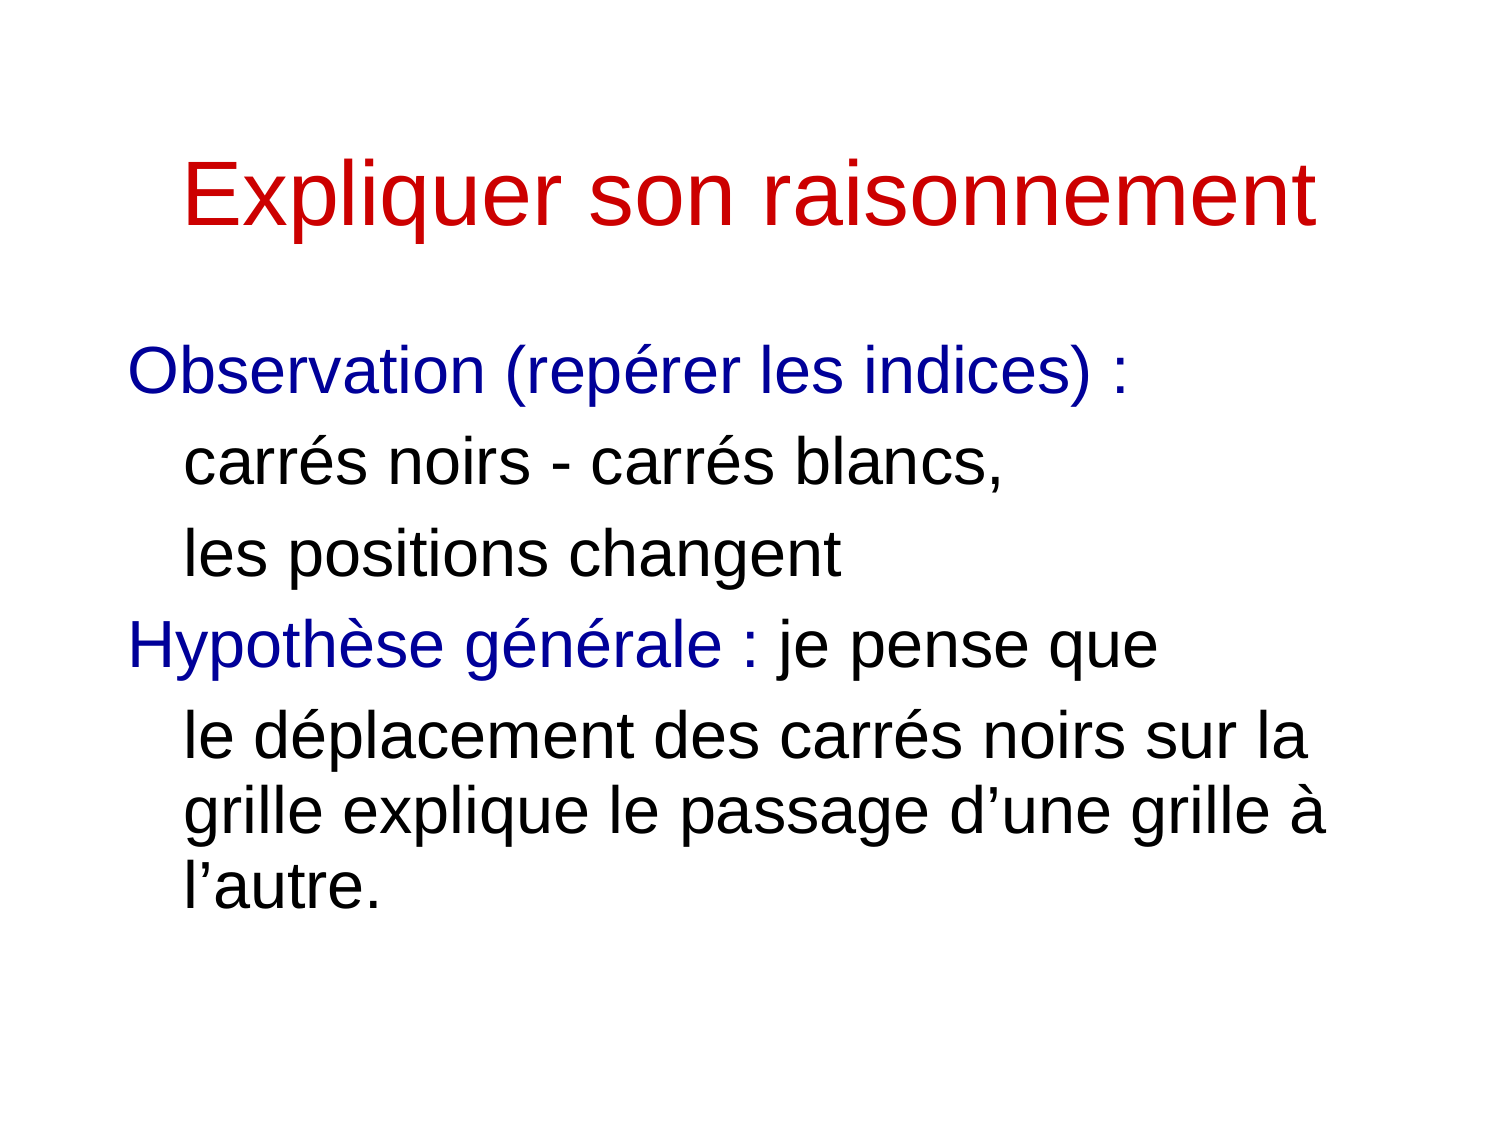

# Expliquer son raisonnement
Observation (repérer les indices) :
	carrés noirs - carrés blancs,
	les positions changent
Hypothèse générale : je pense que
	le déplacement des carrés noirs sur la grille explique le passage d’une grille à l’autre.